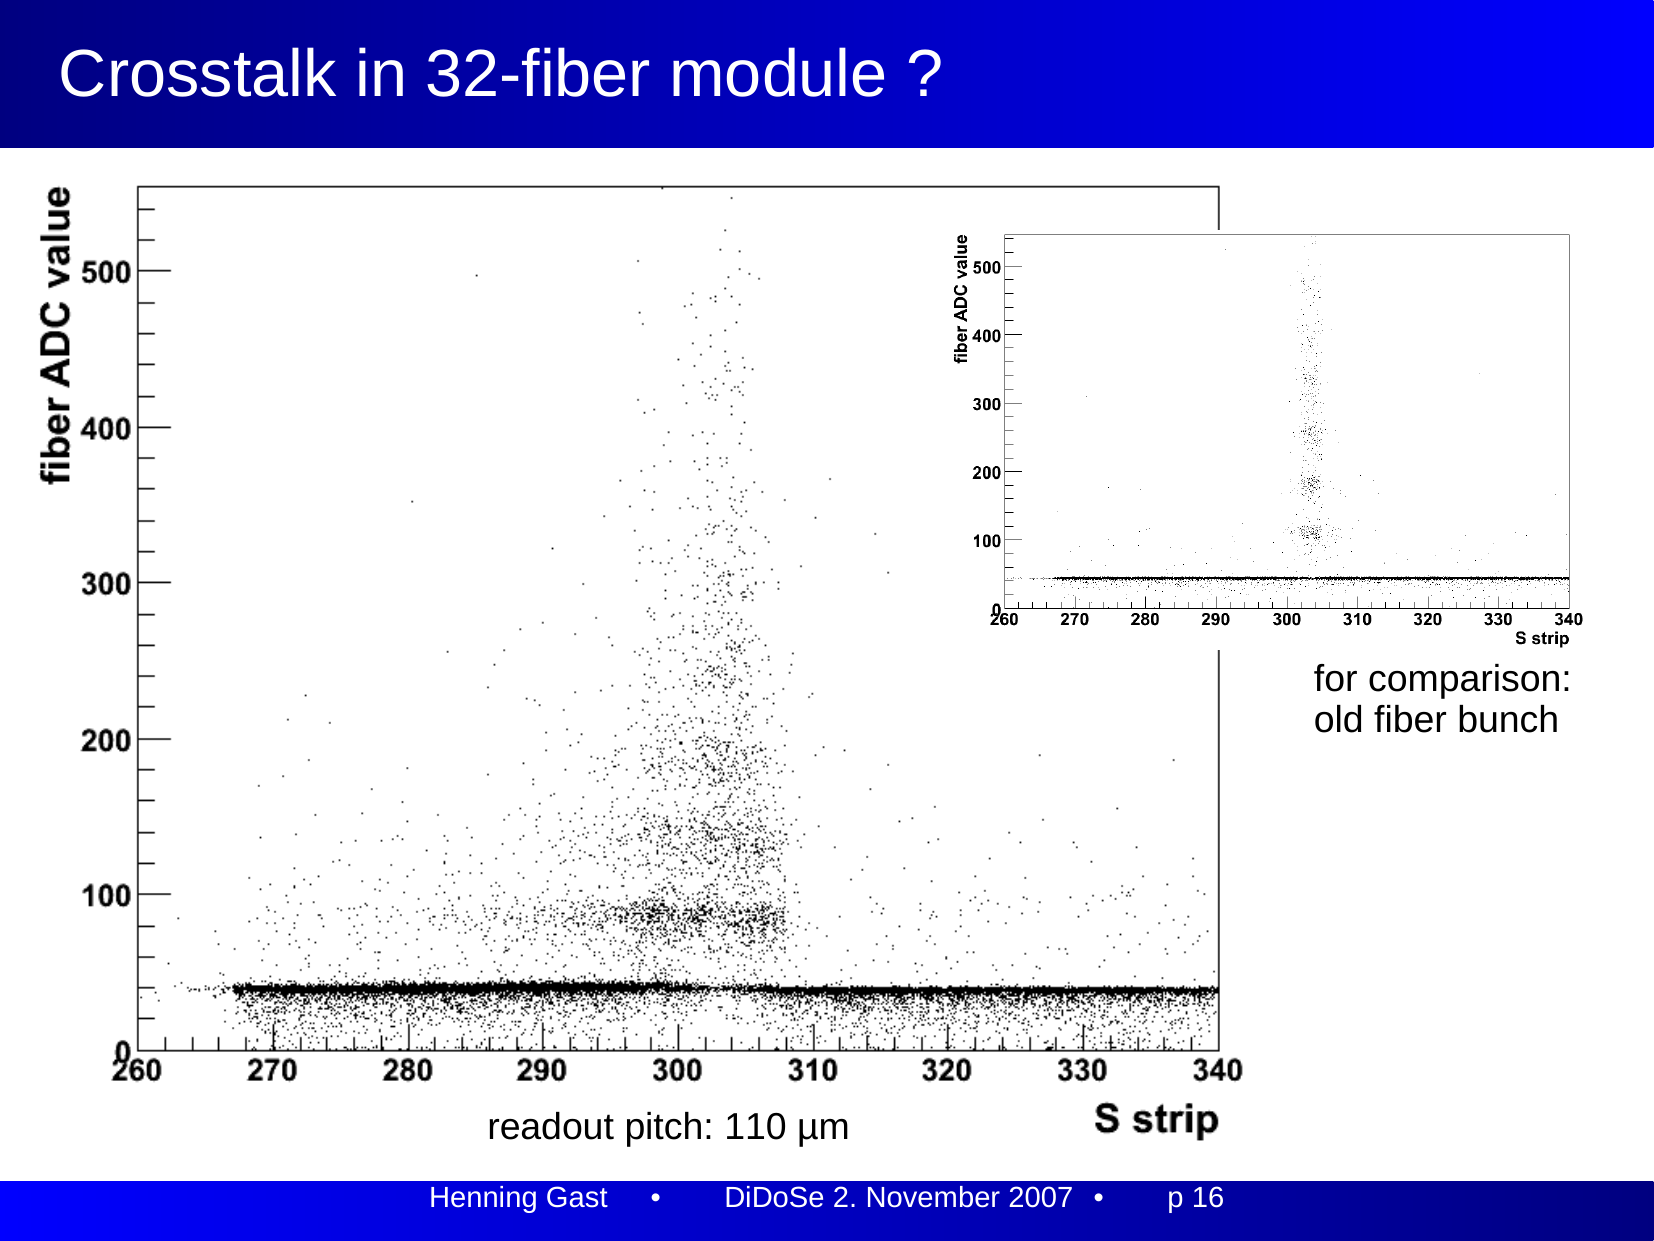

# Crosstalk in 32-fiber module ?
for comparison: old fiber bunch
readout pitch: 110 µm